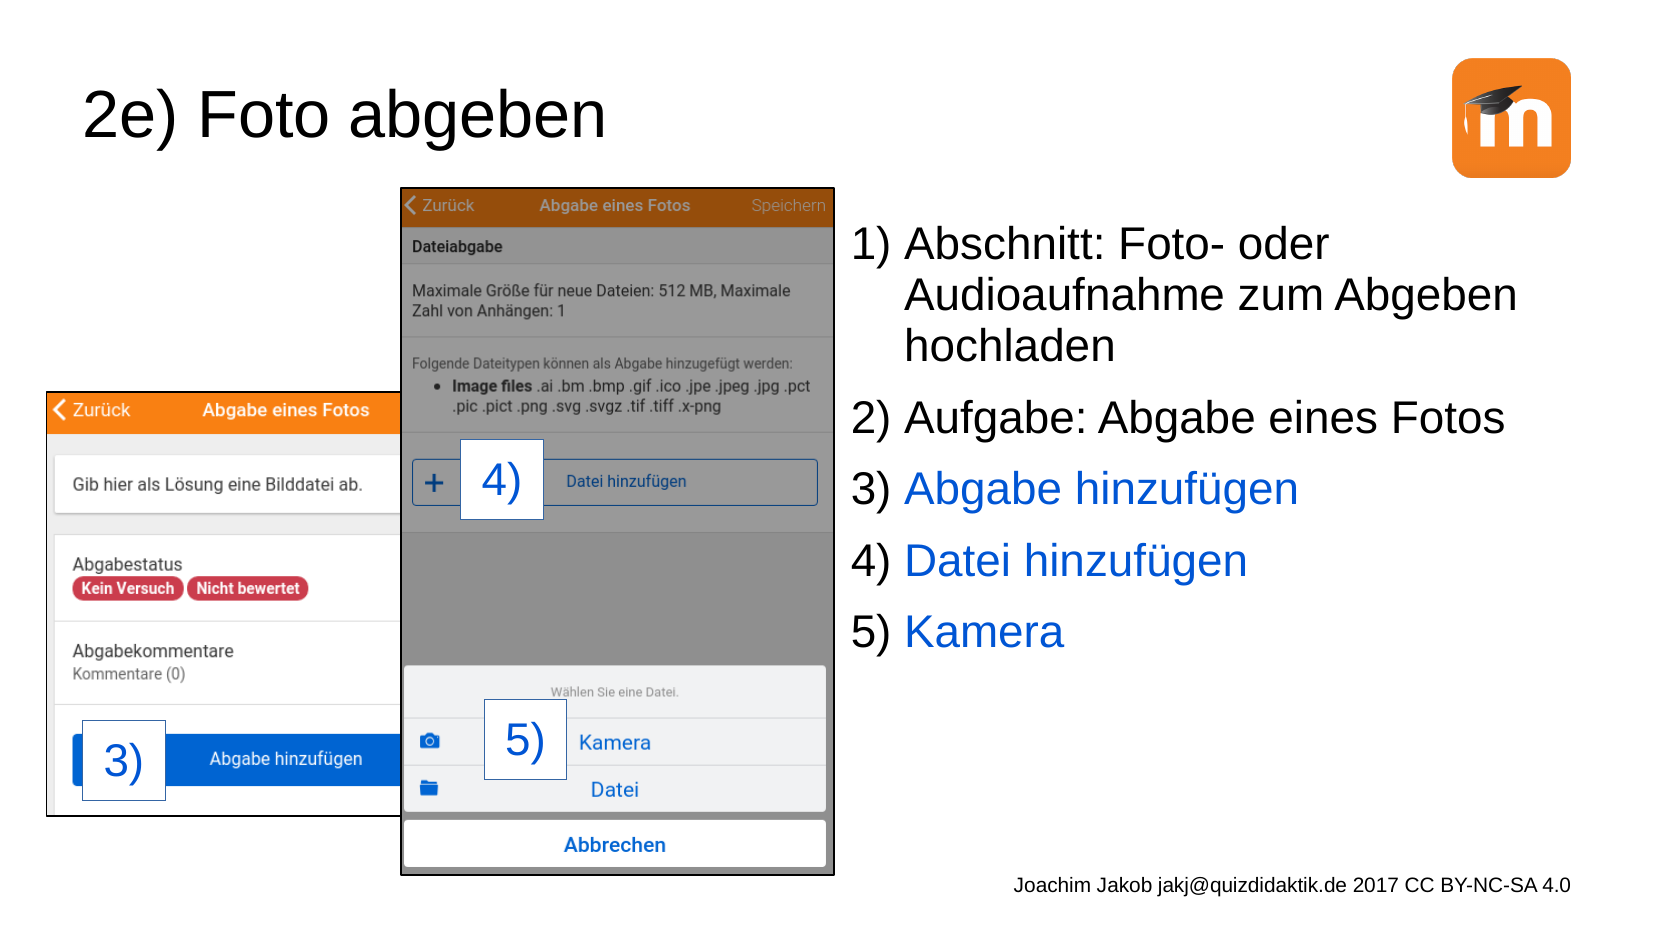

# 2e) Foto abgeben
Abschnitt: Foto- oder Audioaufnahme zum Abgeben hochladen
Aufgabe: Abgabe eines Fotos
Abgabe hinzufügen
Datei hinzufügen
Kamera
4)
5)
3)